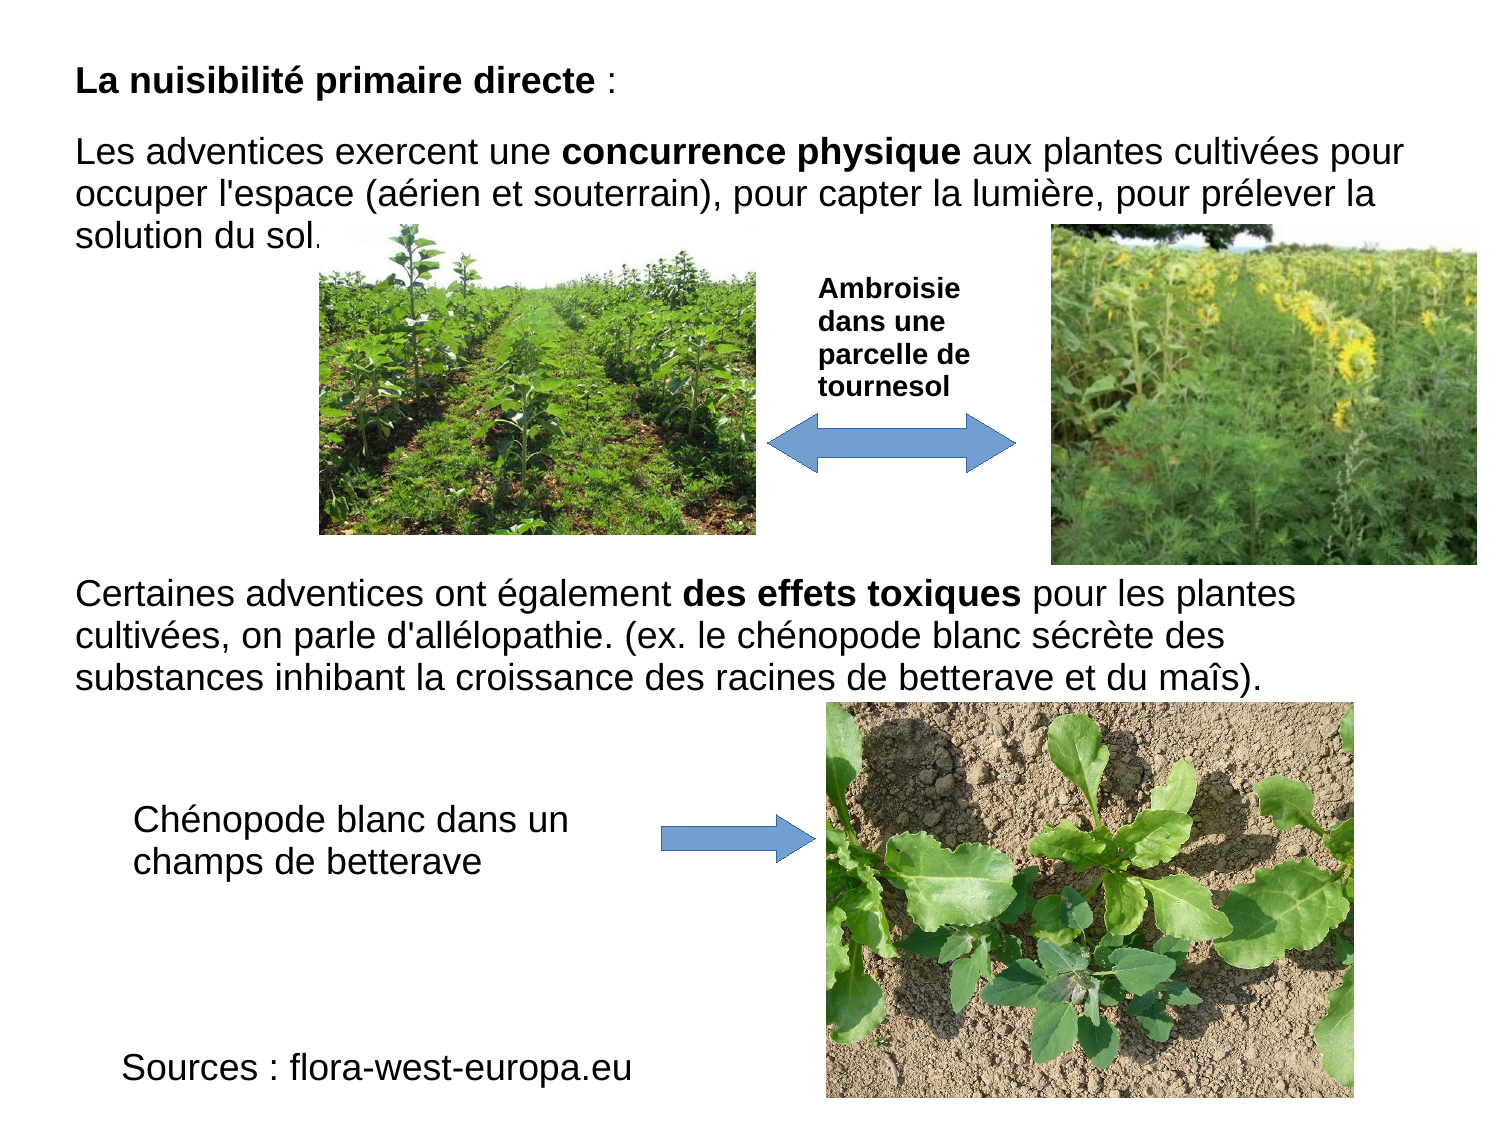

# La nuisibilité primaire directe :
Les adventices exercent une concurrence physique aux plantes cultivées pour occuper l'espace (aérien et souterrain), pour capter la lumière, pour prélever la solution du sol.
Certaines adventices ont également des effets toxiques pour les plantes cultivées, on parle d'allélopathie. (ex. le chénopode blanc sécrète des substances inhibant la croissance des racines de betterave et du maîs).
Ambroisie dans une parcelle de tournesol
Chénopode blanc dans un champs de betterave
Sources : flora-west-europa.eu